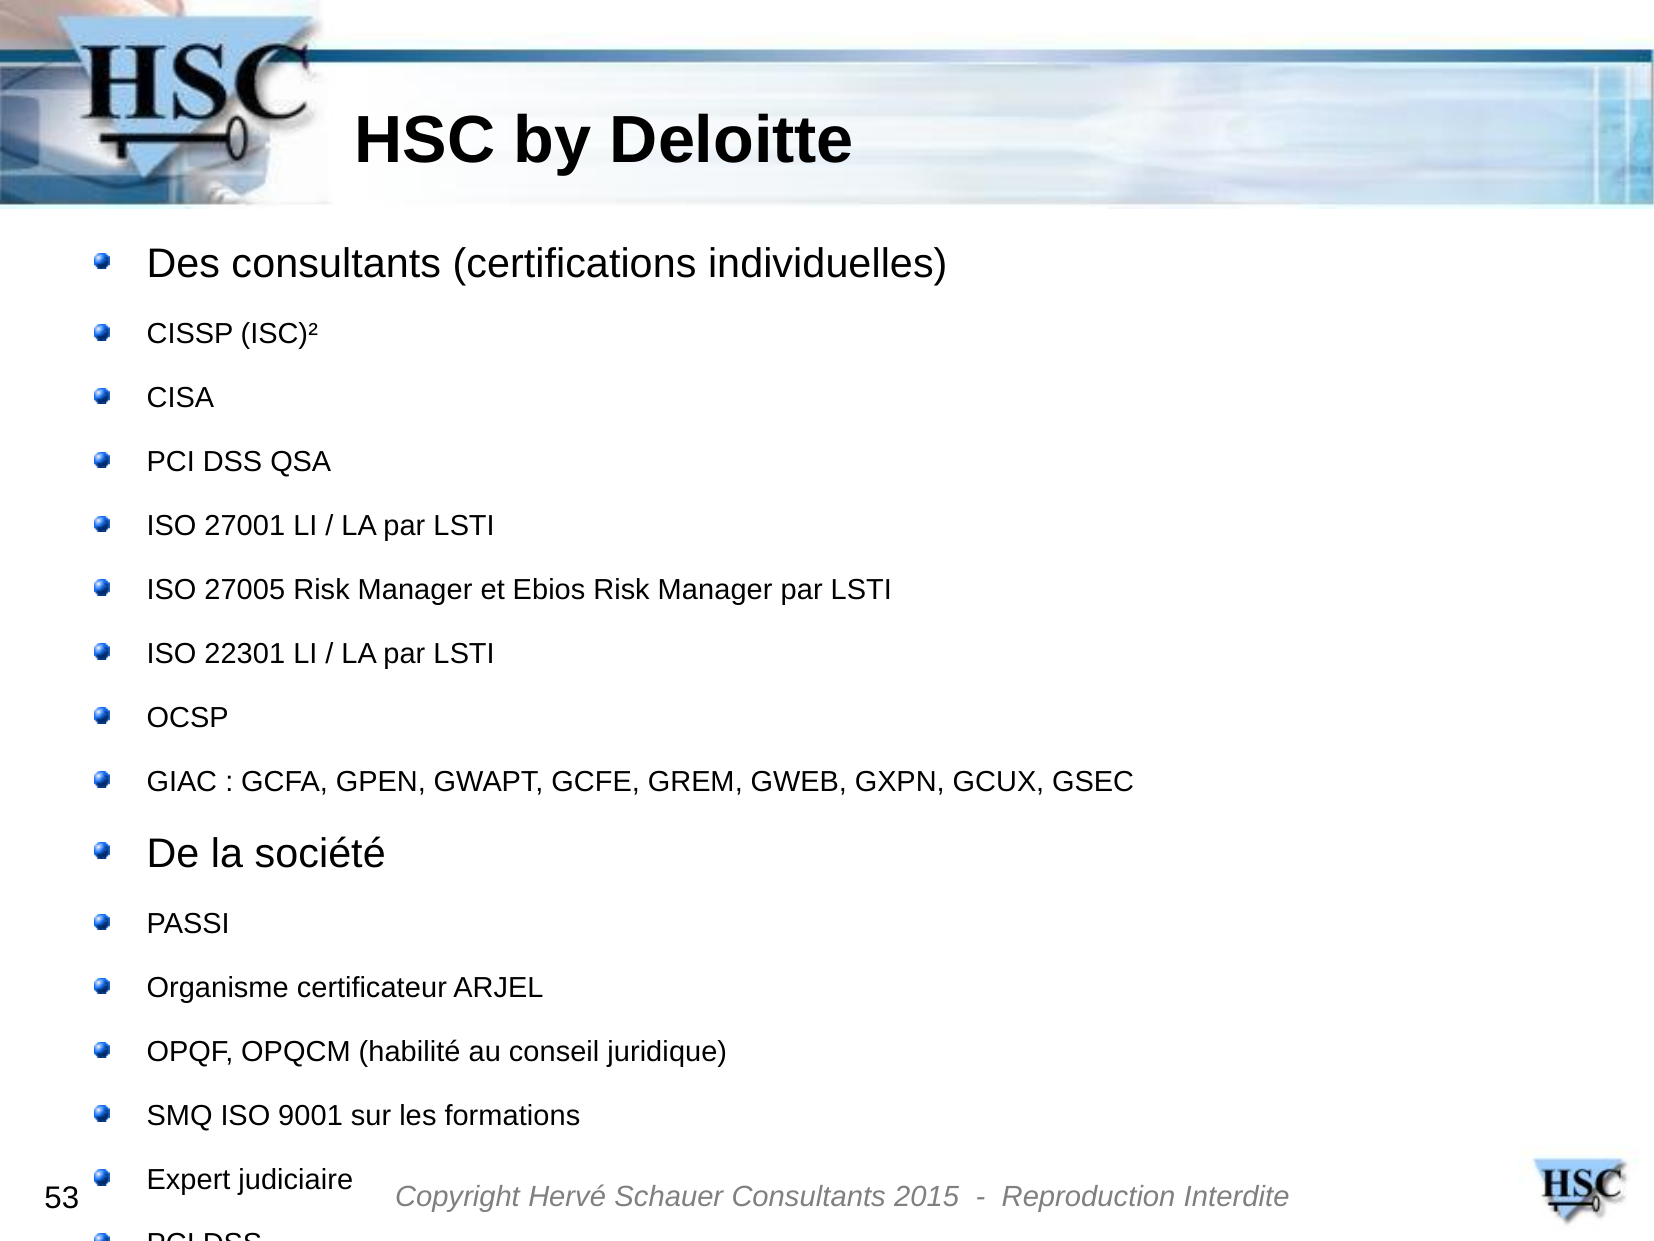

# HSC by Deloitte
Des consultants (certifications individuelles)
CISSP (ISC)²
CISA
PCI DSS QSA
ISO 27001 LI / LA par LSTI
ISO 27005 Risk Manager et Ebios Risk Manager par LSTI
ISO 22301 LI / LA par LSTI
OCSP
GIAC : GCFA, GPEN, GWAPT, GCFE, GREM, GWEB, GXPN, GCUX, GSEC
De la société
PASSI
Organisme certificateur ARJEL
OPQF, OPQCM (habilité au conseil juridique)
SMQ ISO 9001 sur les formations
Expert judiciaire
PCI DSS